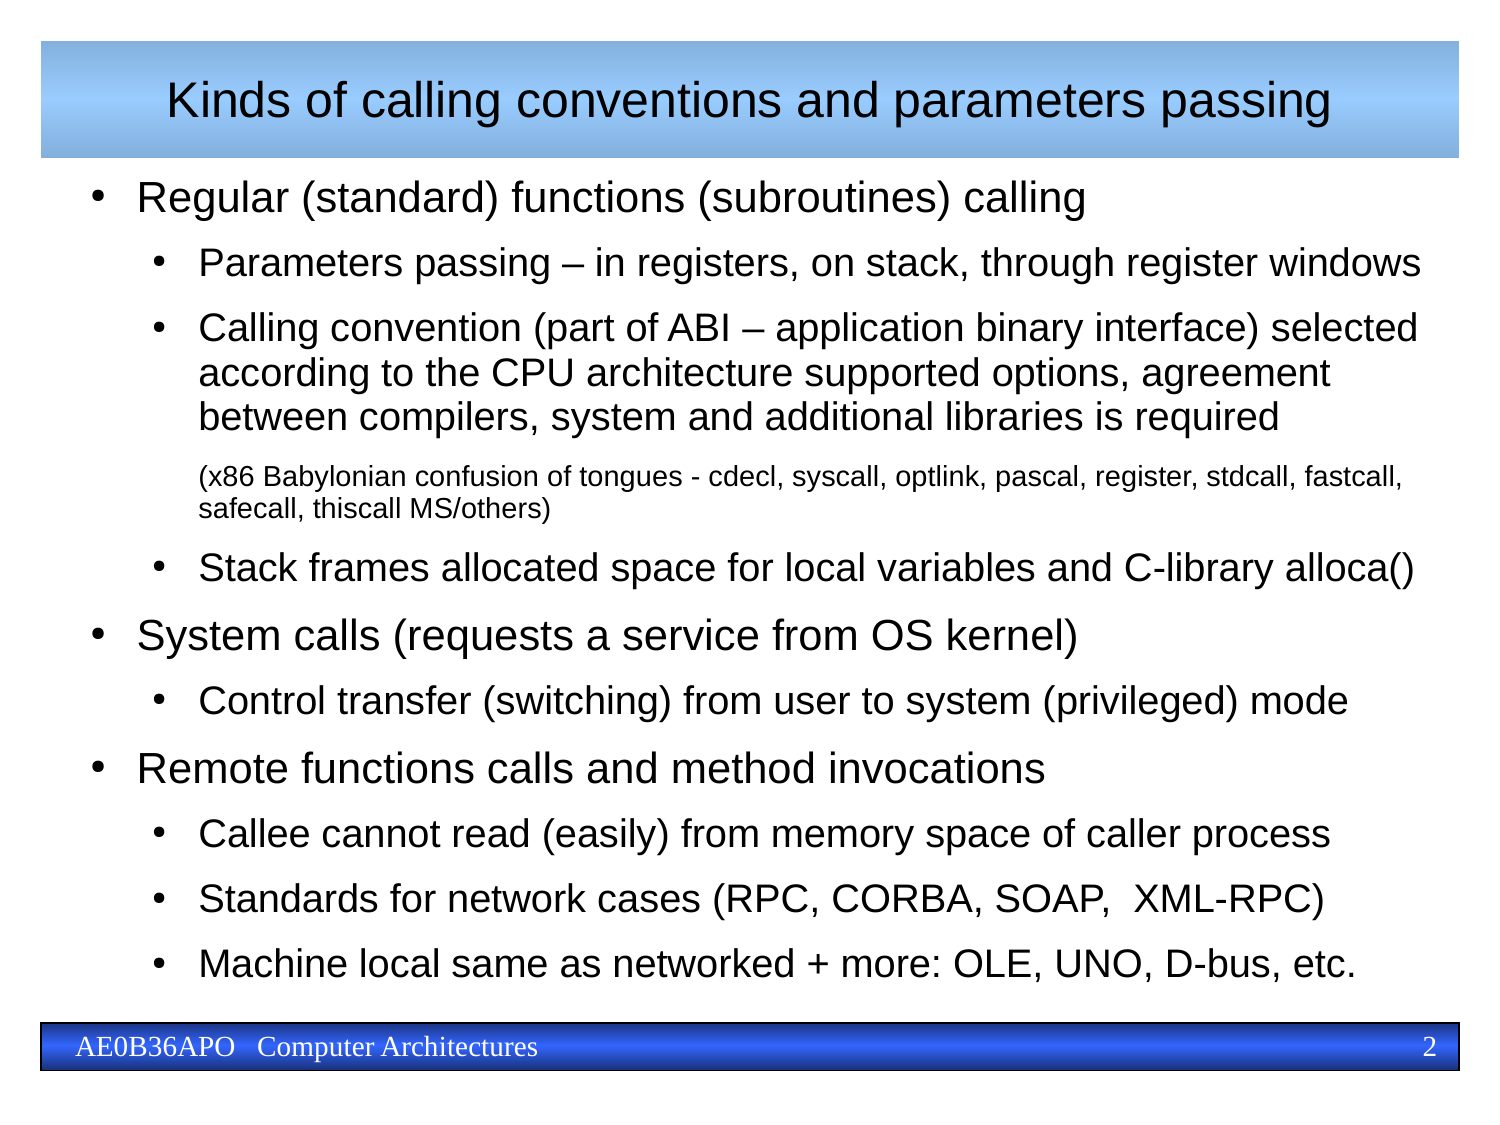

# Kinds of calling conventions and parameters passing
Regular (standard) functions (subroutines) calling
Parameters passing – in registers, on stack, through register windows
Calling convention (part of ABI – application binary interface) selected according to the CPU architecture supported options, agreement between compilers, system and additional libraries is required
(x86 Babylonian confusion of tongues - cdecl, syscall, optlink, pascal, register, stdcall, fastcall, safecall, thiscall MS/others)
Stack frames allocated space for local variables and C-library alloca()
System calls (requests a service from OS kernel)
Control transfer (switching) from user to system (privileged) mode
Remote functions calls and method invocations
Callee cannot read (easily) from memory space of caller process
Standards for network cases (RPC, CORBA, SOAP, XML-RPC)
Machine local same as networked + more: OLE, UNO, D-bus, etc.
AE0B36APO Computer Architectures
2